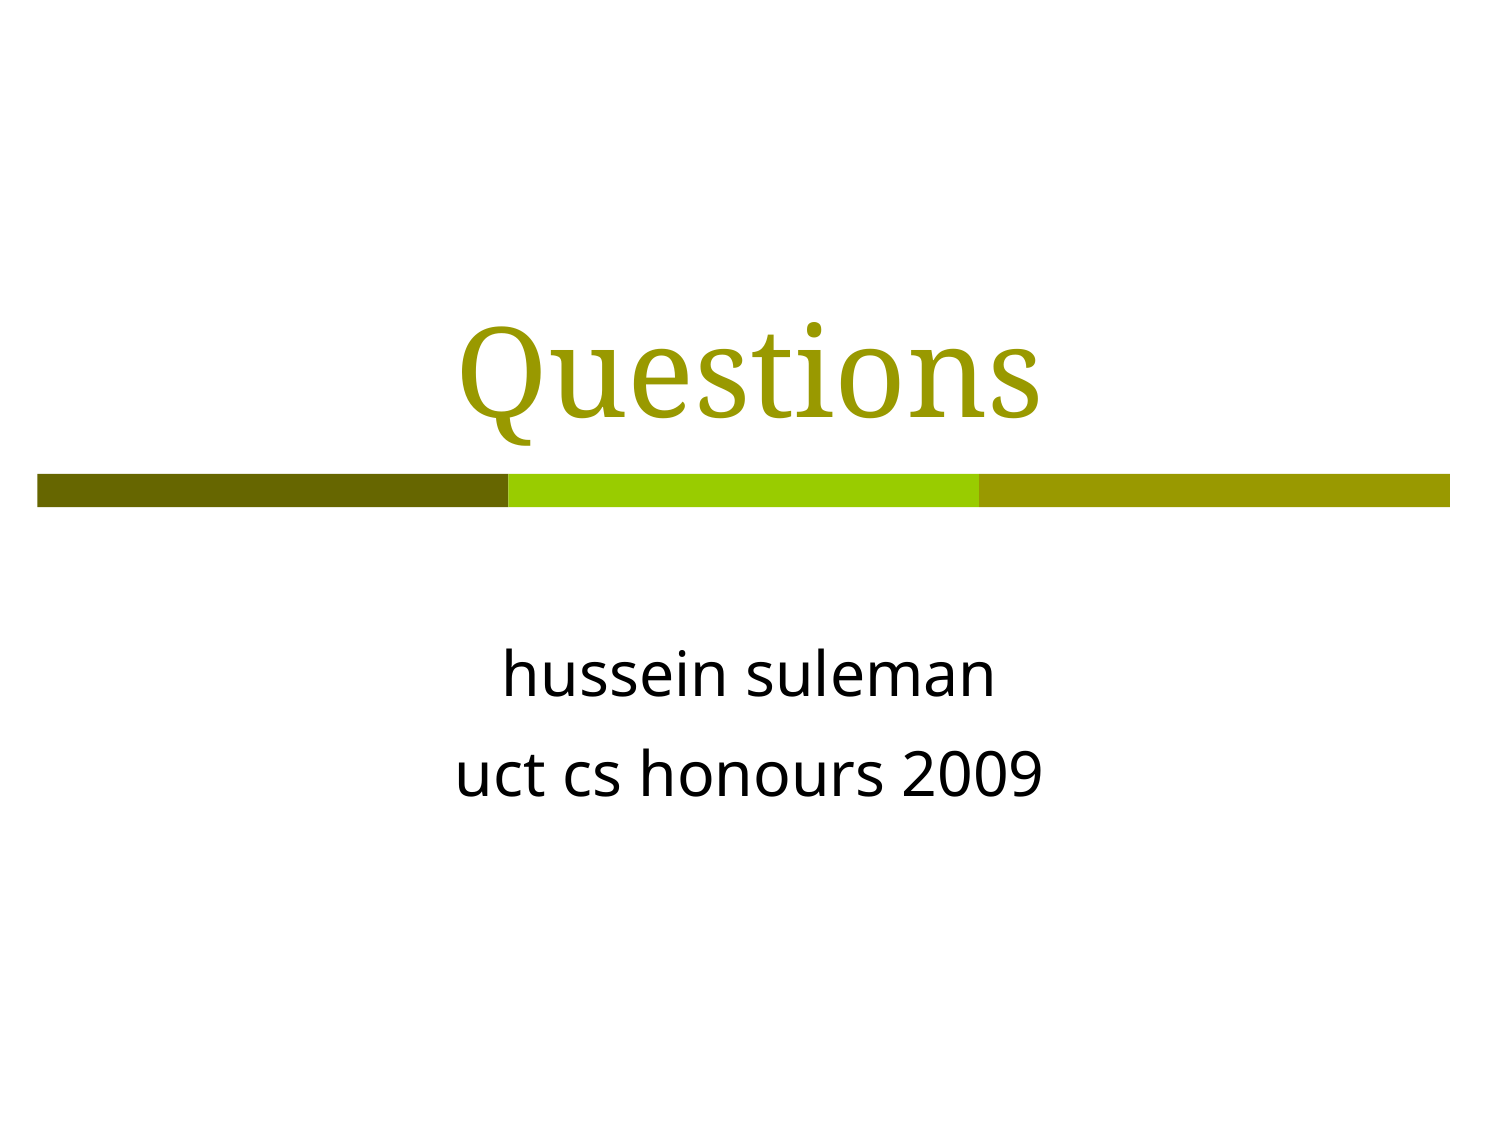

# Questions
hussein suleman
uct cs honours 2009